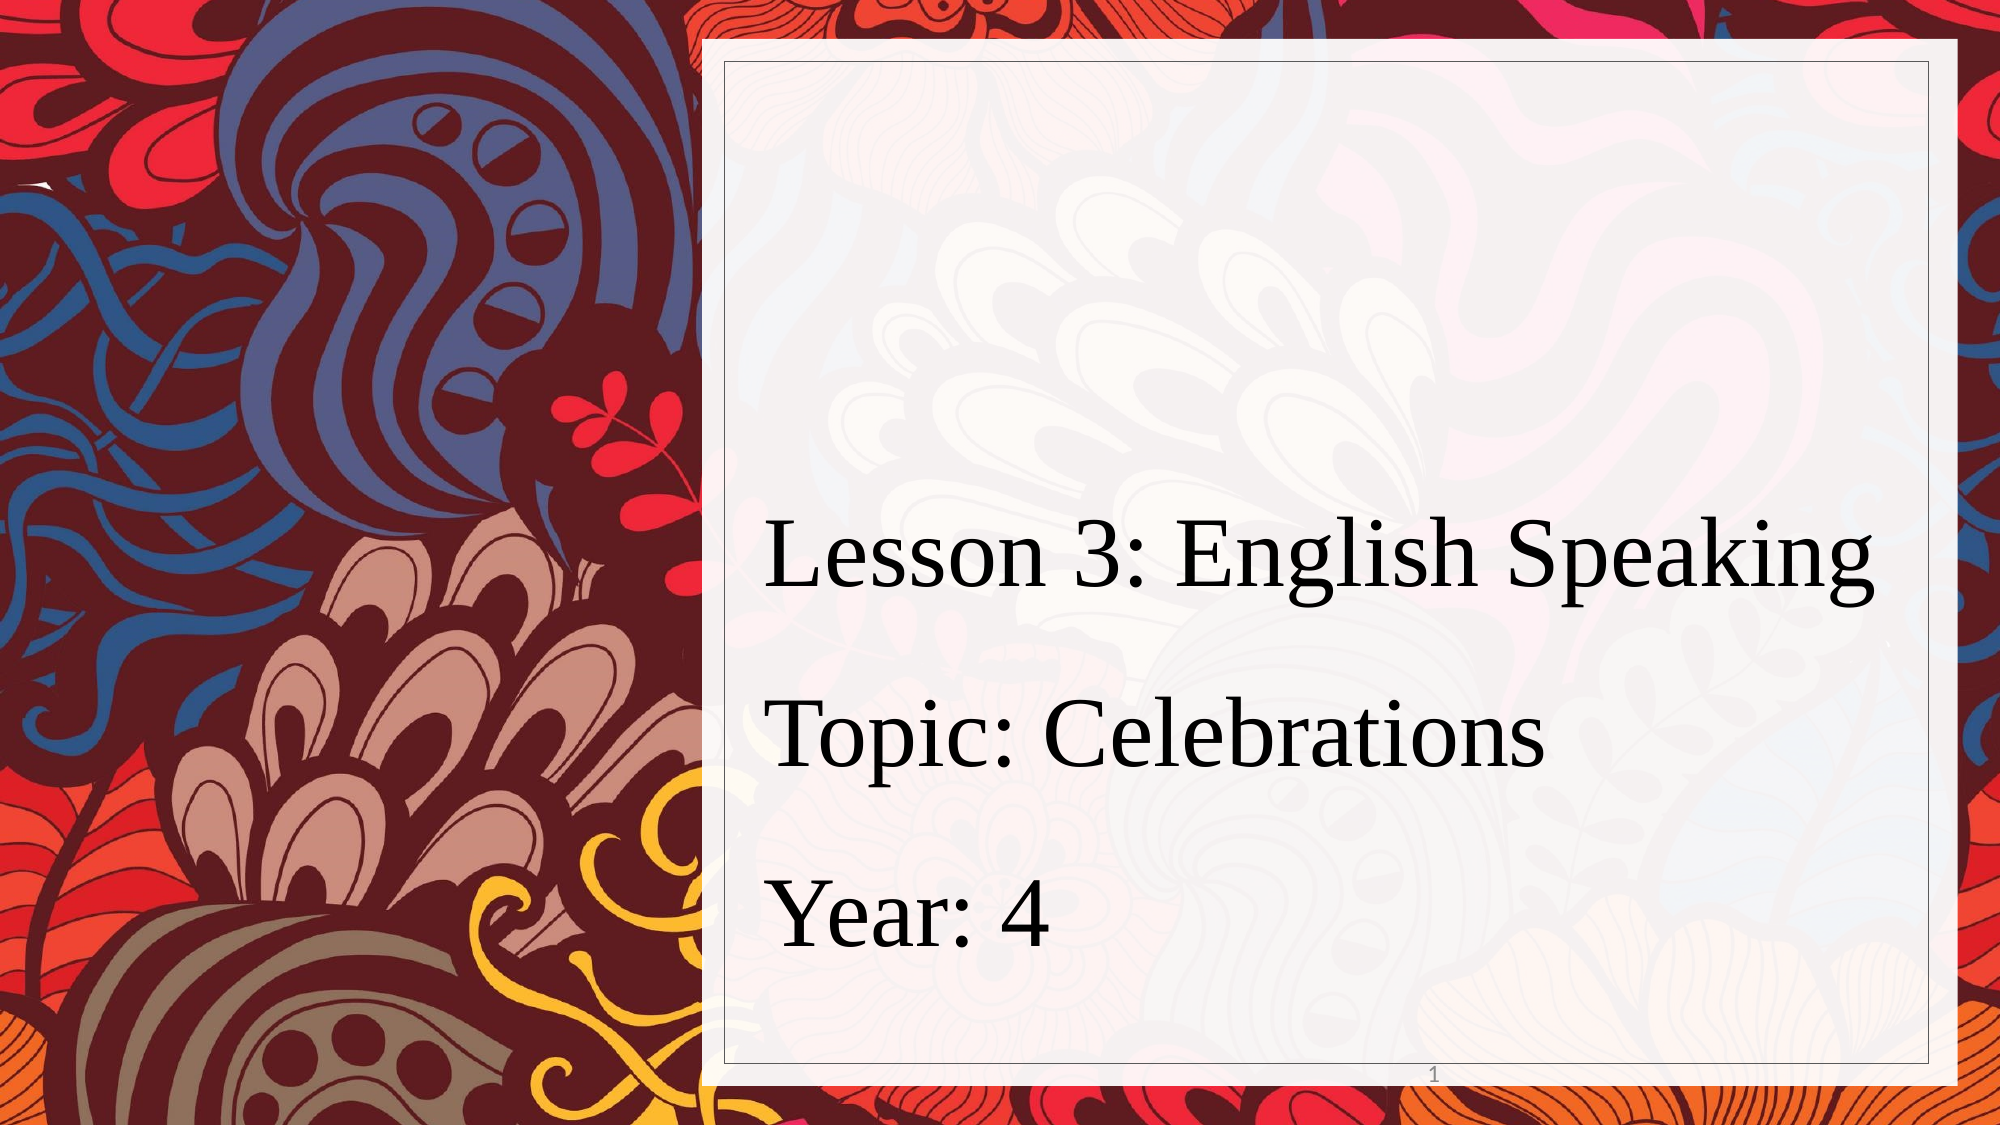

# Lesson 3: English Speaking Topic: Celebrations Year: 4